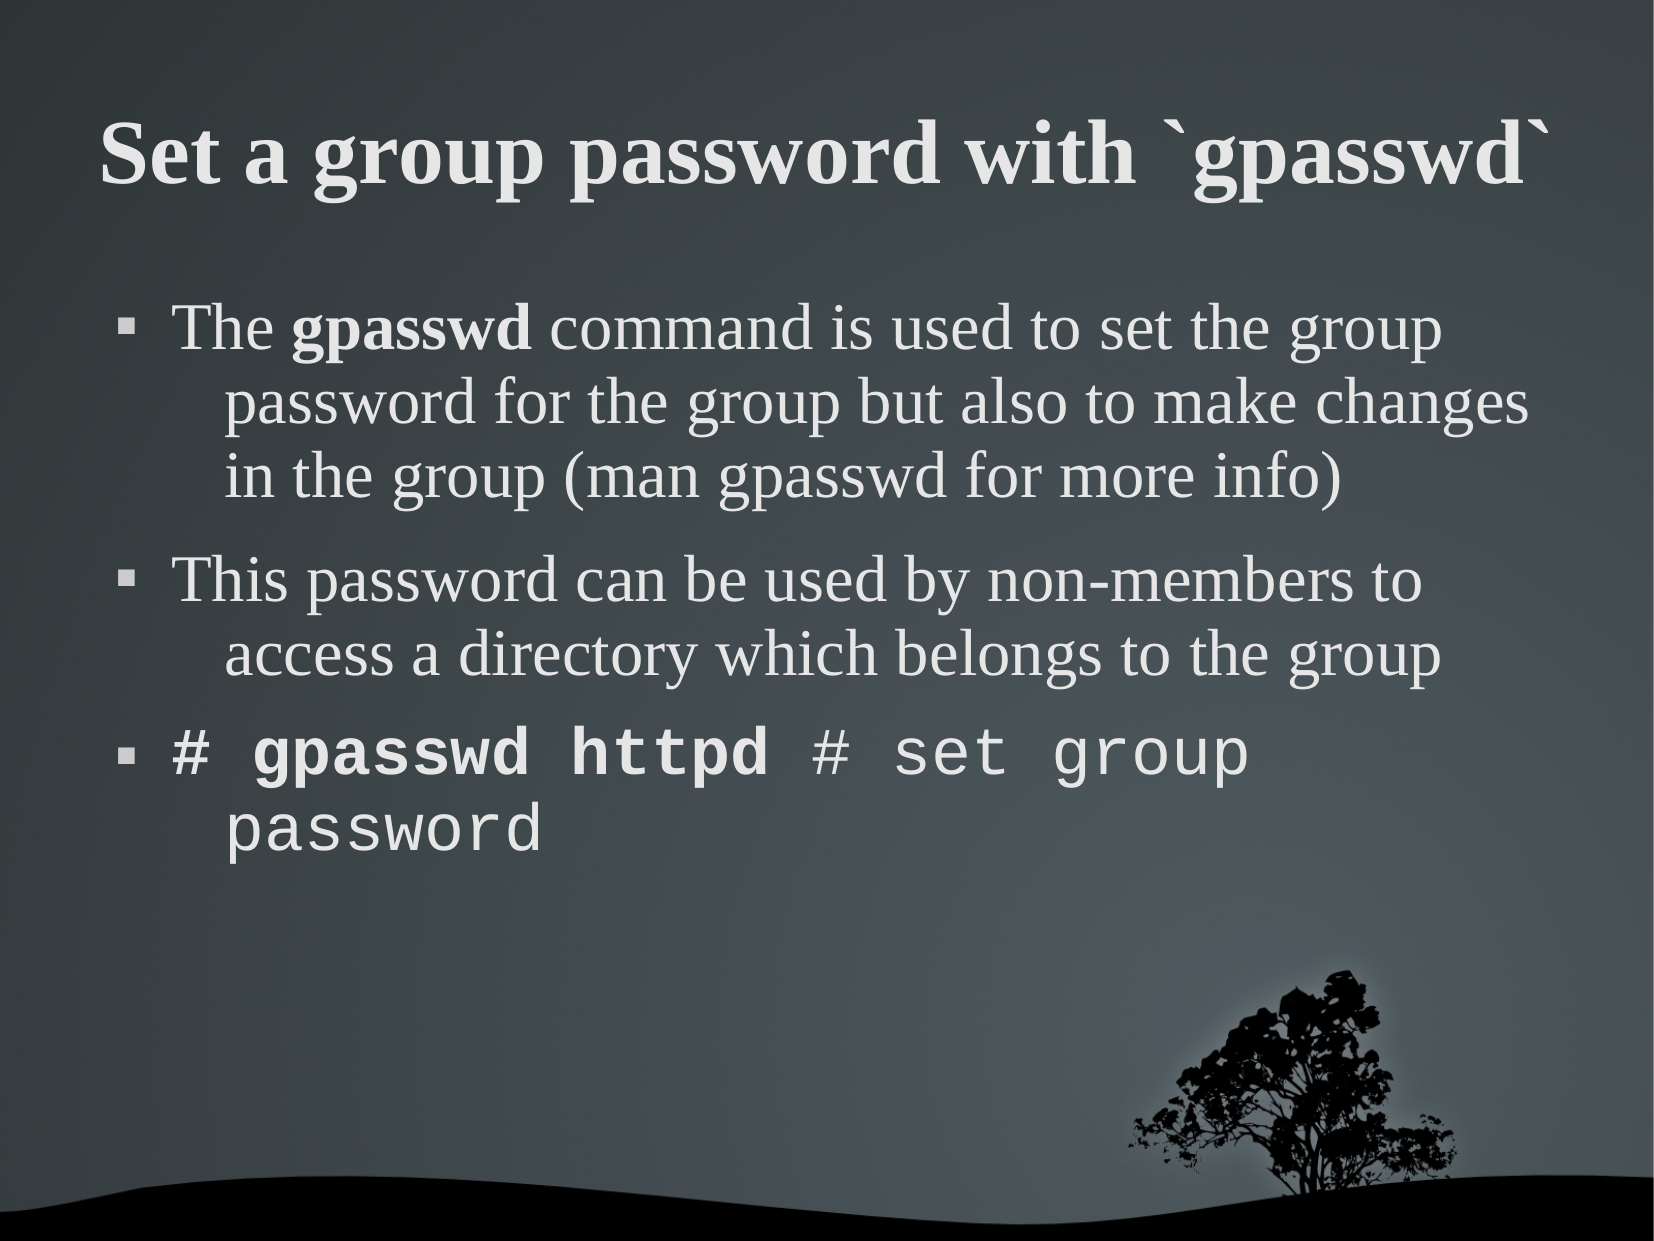

Set a group password with `gpasswd`
# The gpasswd command is used to set the group password for the group but also to make changes in the group (man gpasswd for more info)
This password can be used by non-members to access a directory which belongs to the group
# gpasswd httpd # set group password